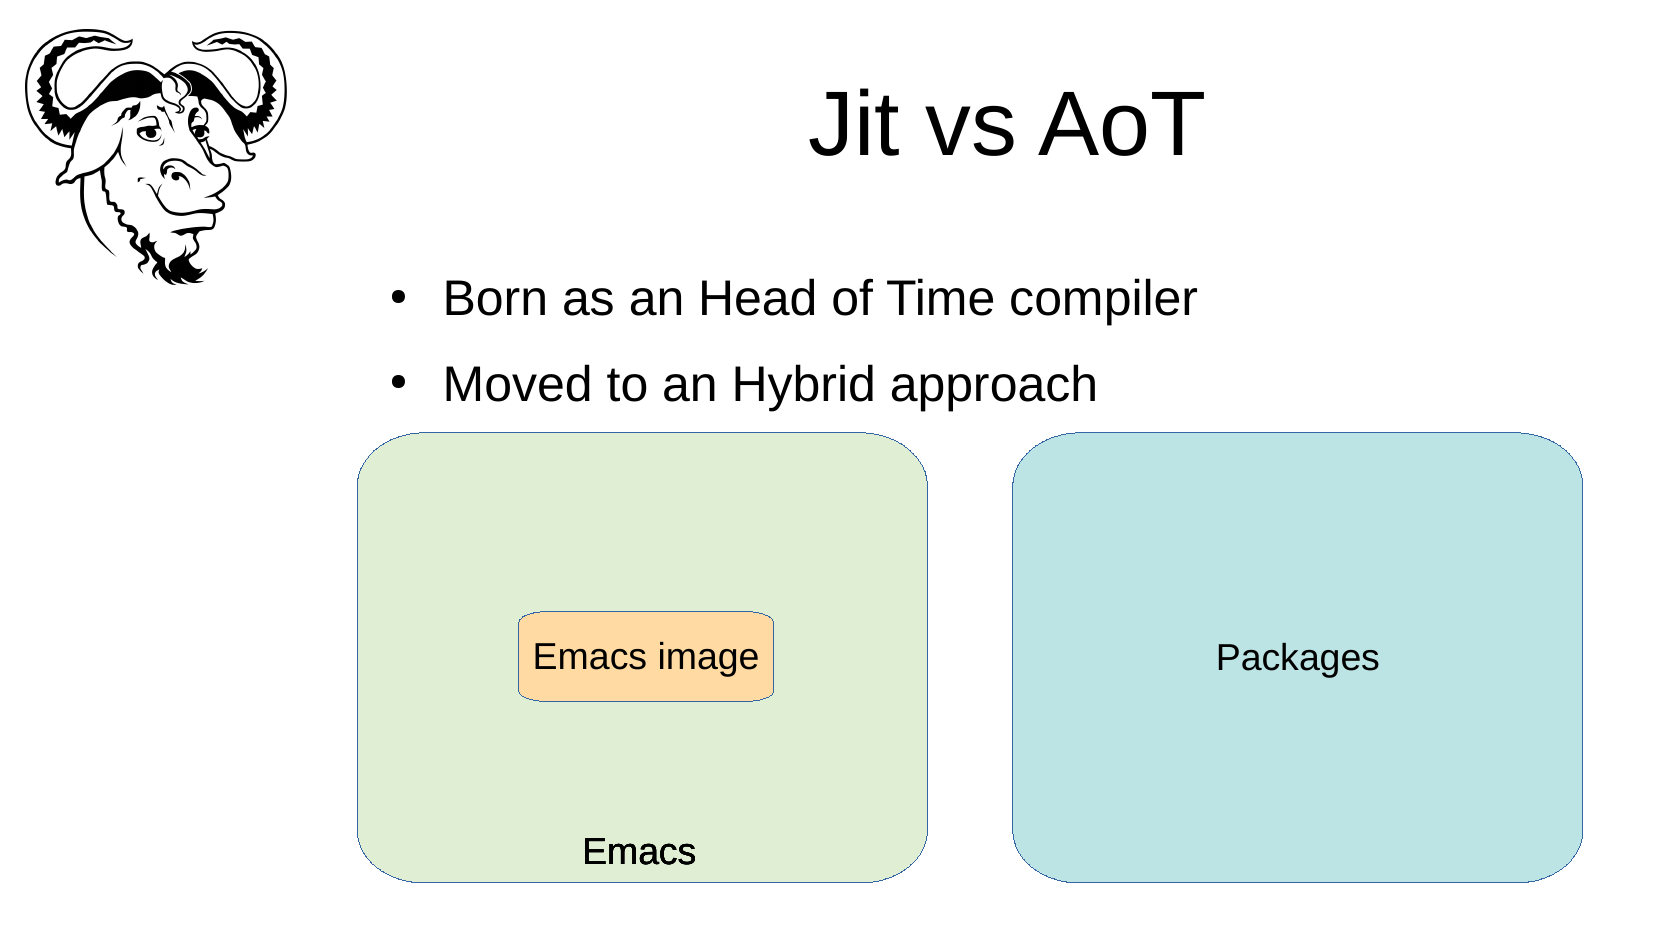

# Jit vs AoT
Born as an Head of Time compiler
Moved to an Hybrid approach
Packages
Emacs image
Emacs
Emacs
Emacs
Emacs